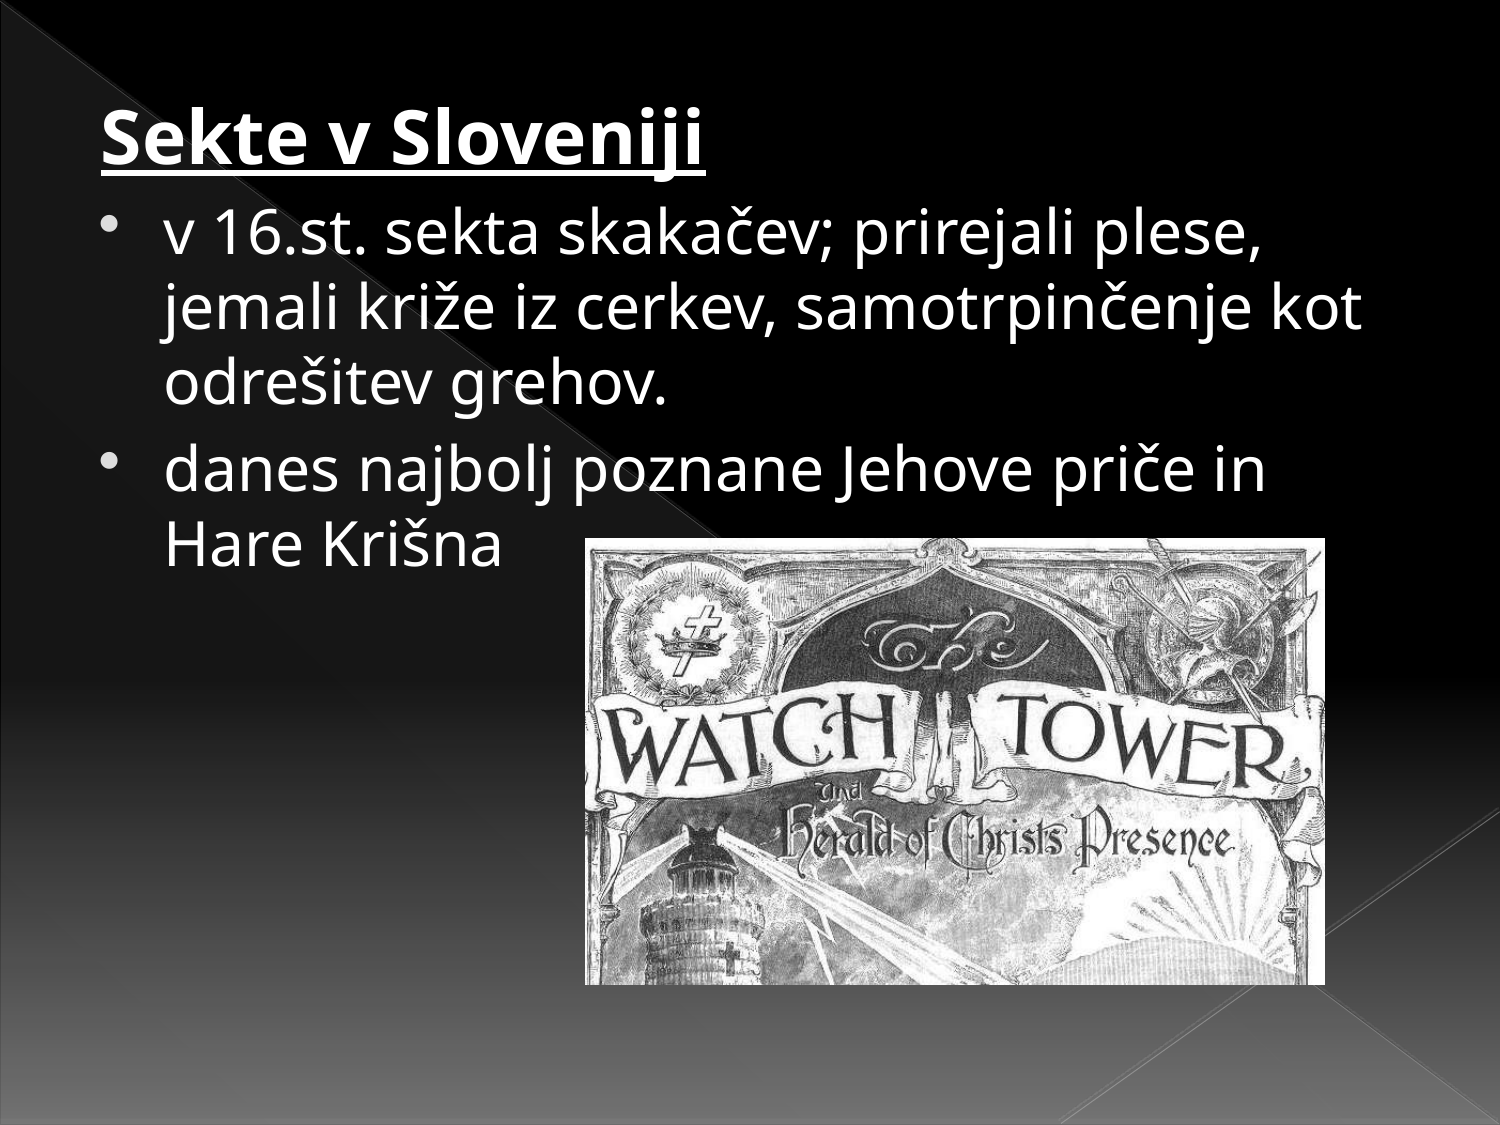

# Sekte v Sloveniji
v 16.st. sekta skakačev; prirejali plese, jemali križe iz cerkev, samotrpinčenje kot odrešitev grehov.
danes najbolj poznane Jehove priče in Hare Krišna